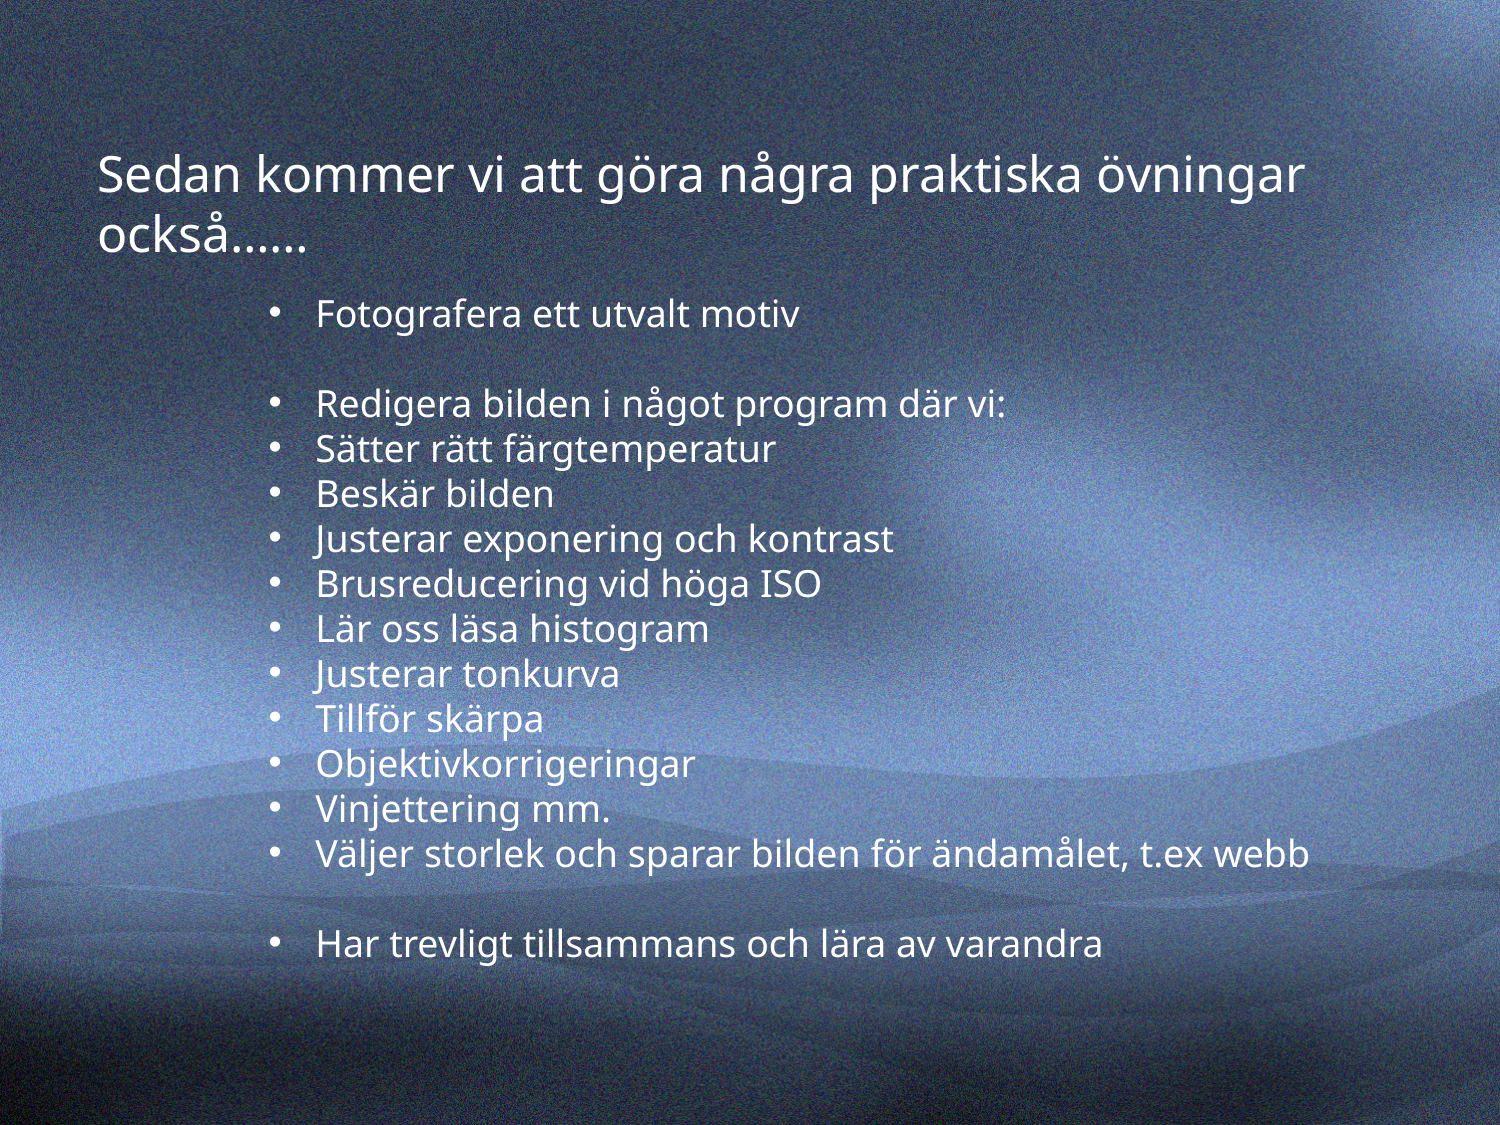

Sedan kommer vi att göra några praktiska övningar också……
Fotografera ett utvalt motiv
Redigera bilden i något program där vi:
Sätter rätt färgtemperatur
Beskär bilden
Justerar exponering och kontrast
Brusreducering vid höga ISO
Lär oss läsa histogram
Justerar tonkurva
Tillför skärpa
Objektivkorrigeringar
Vinjettering mm.
Väljer storlek och sparar bilden för ändamålet, t.ex webb
Har trevligt tillsammans och lära av varandra